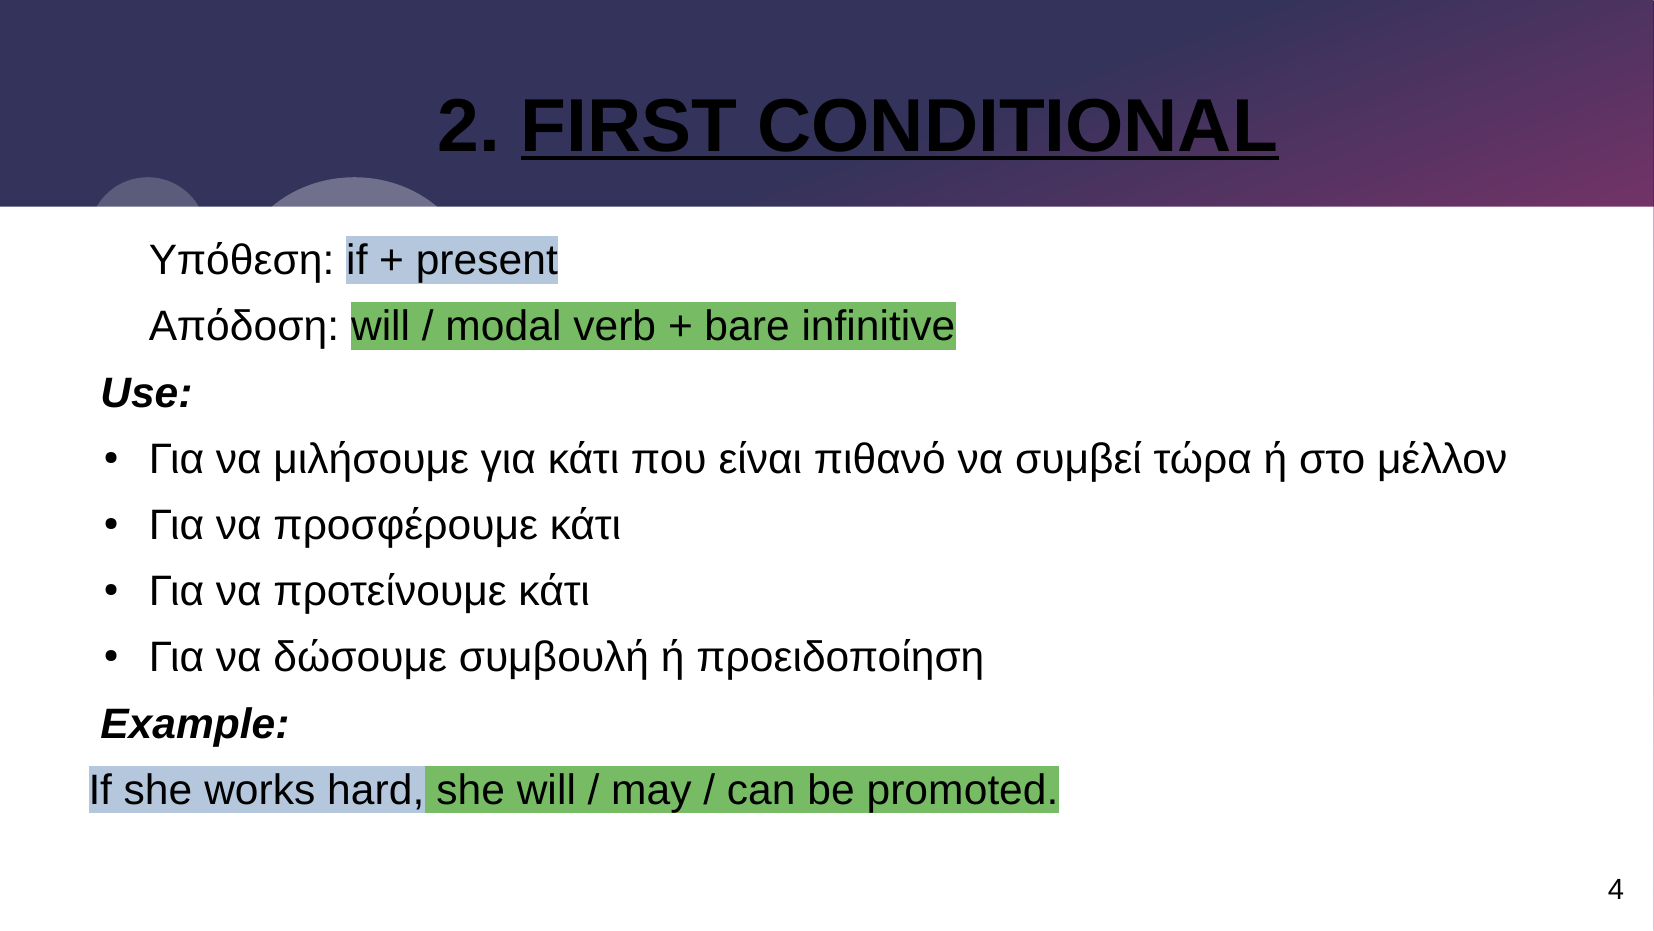

# 2. FIRST CONDITIONAL
Υπόθεση: if + present
Απόδοση: will / modal verb + bare infinitive
 Use:
Για να μιλήσουμε για κάτι που είναι πιθανό να συμβεί τώρα ή στο μέλλον
Για να προσφέρουμε κάτι
Για να προτείνουμε κάτι
Για να δώσουμε συμβουλή ή προειδοποίηση
 Example:
If she works hard, she will / may / can be promoted.